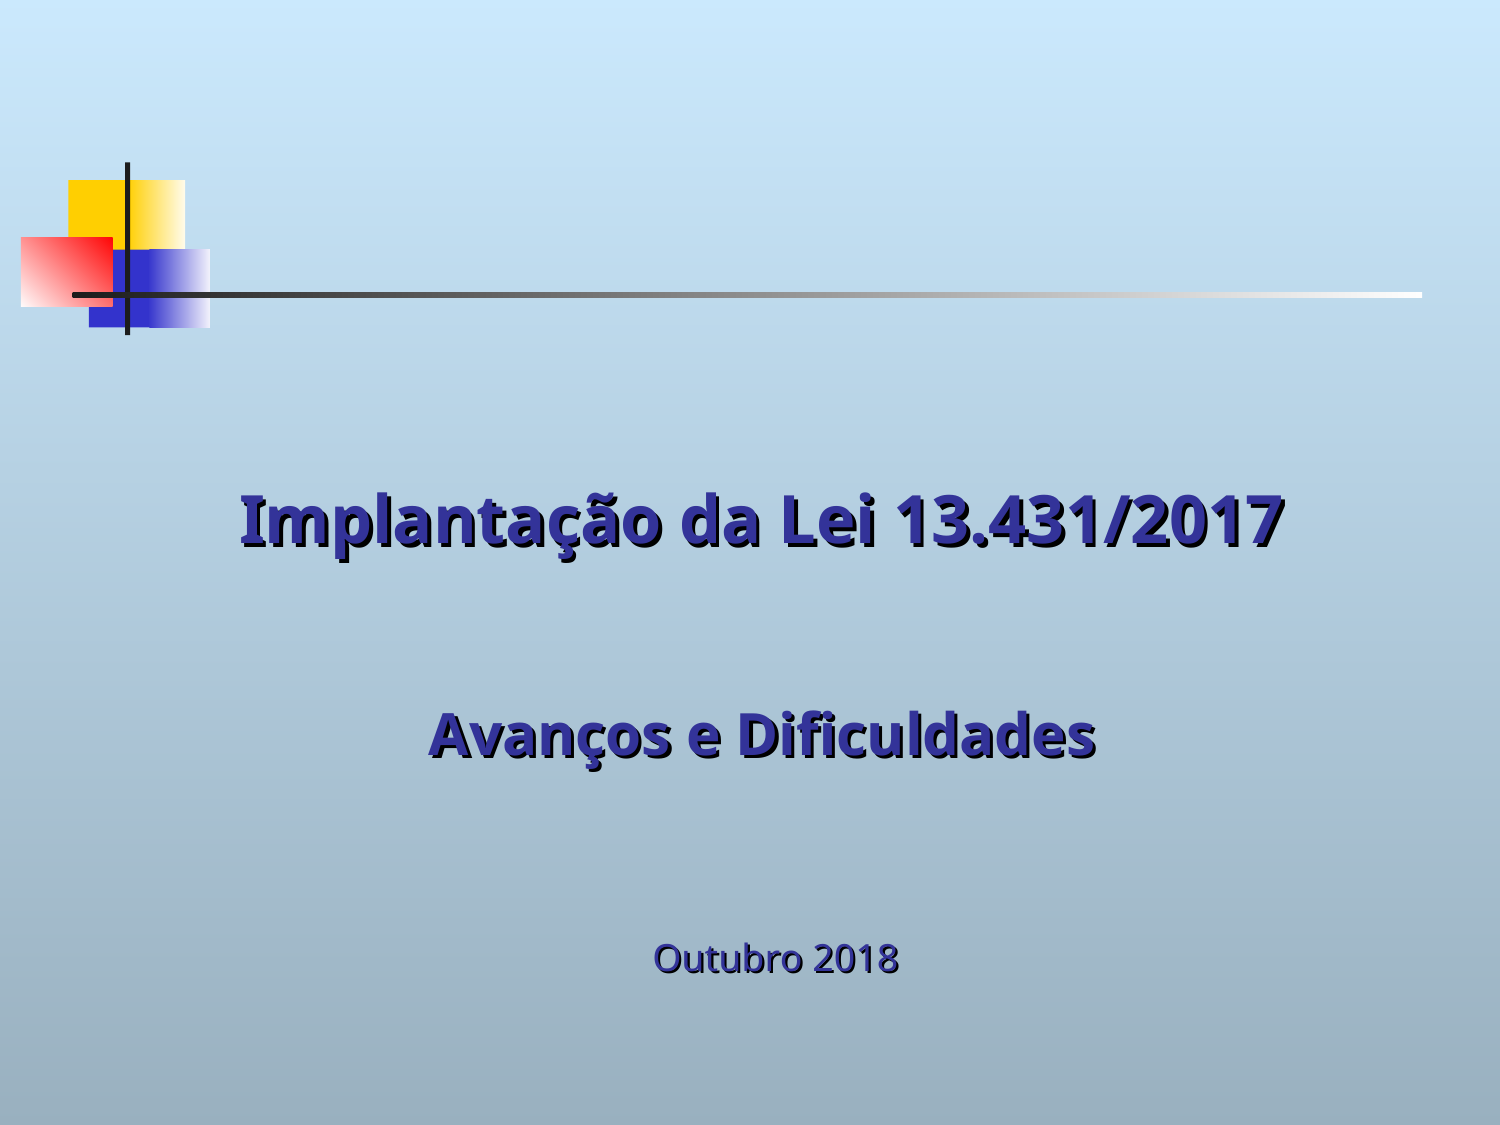

# Implantação da Lei 13.431/2017 Avanços e Dificuldades
 Outubro 2018